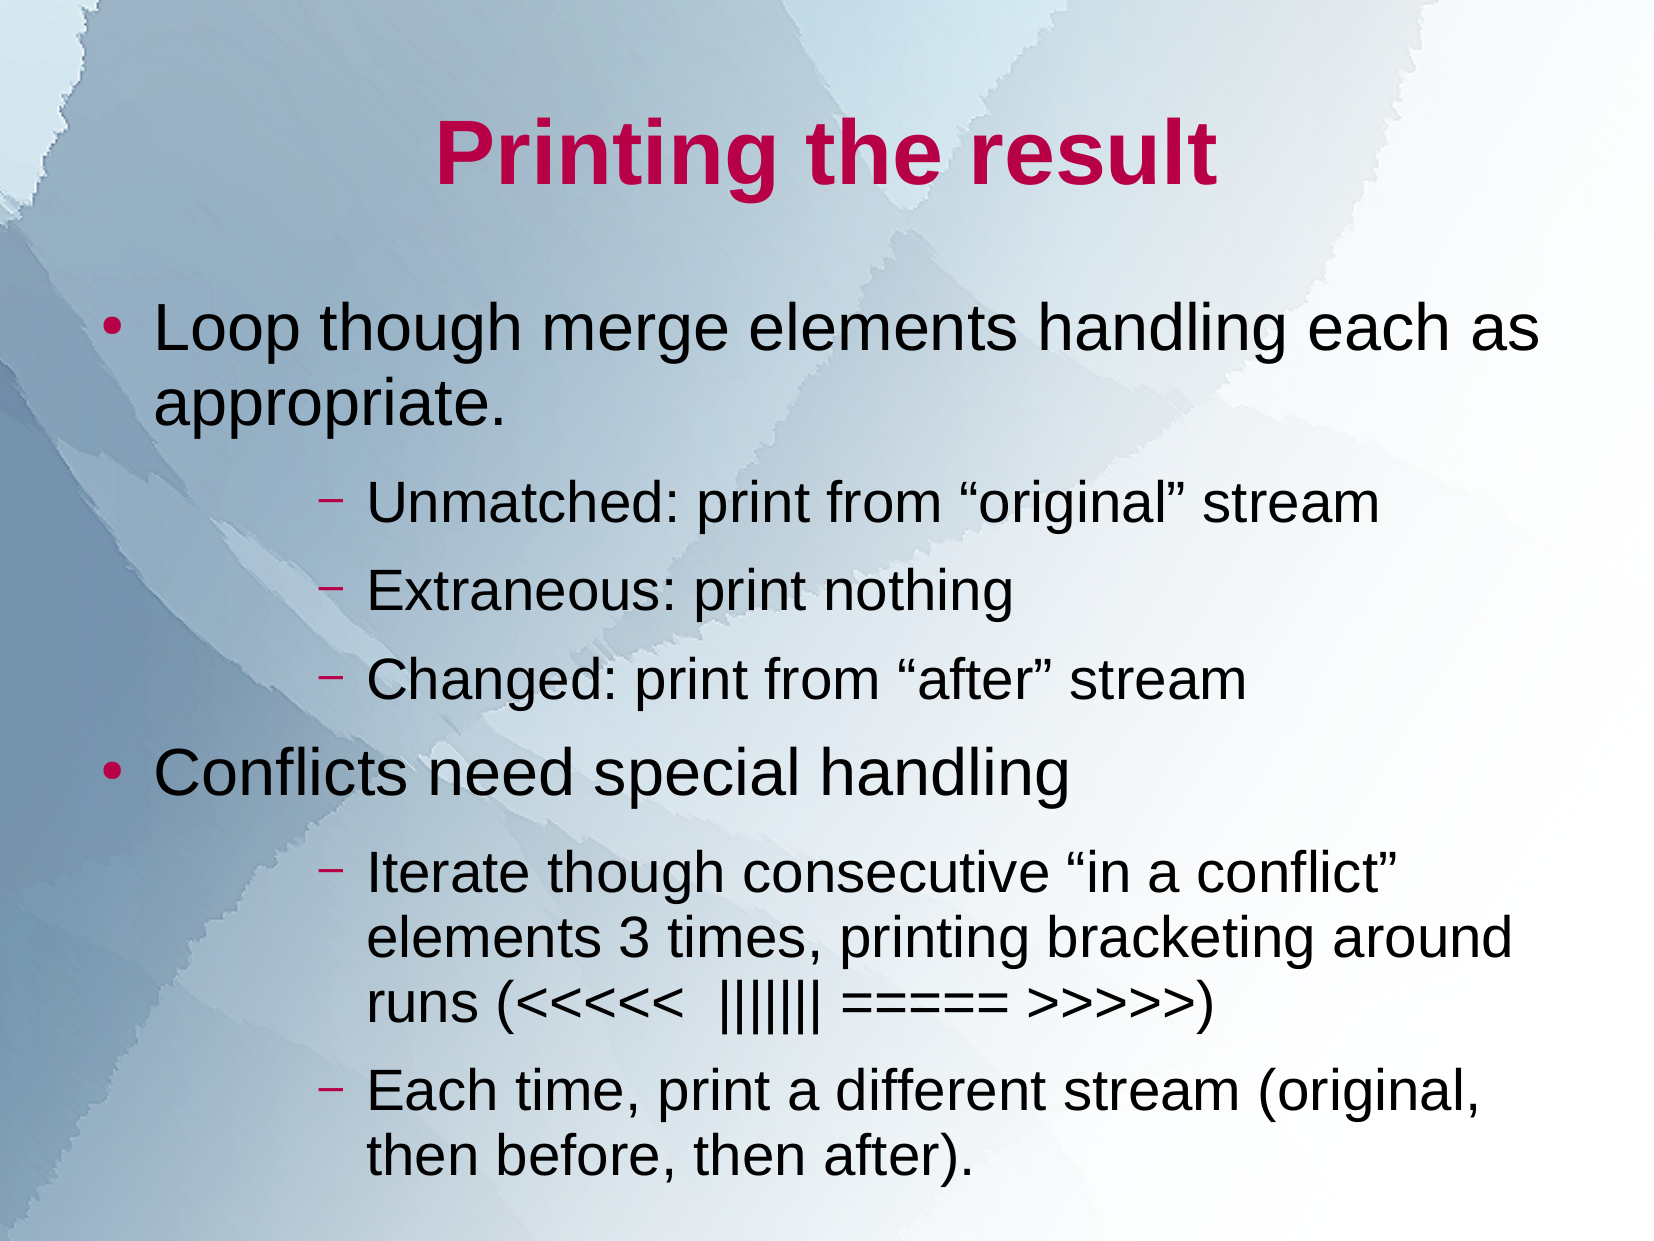

# Printing the result
Loop though merge elements handling each as appropriate.
Unmatched: print from “original” stream
Extraneous: print nothing
Changed: print from “after” stream
Conflicts need special handling
Iterate though consecutive “in a conflict” elements 3 times, printing bracketing around runs (<<<<< ||||||| ===== >>>>>)
Each time, print a different stream (original, then before, then after).